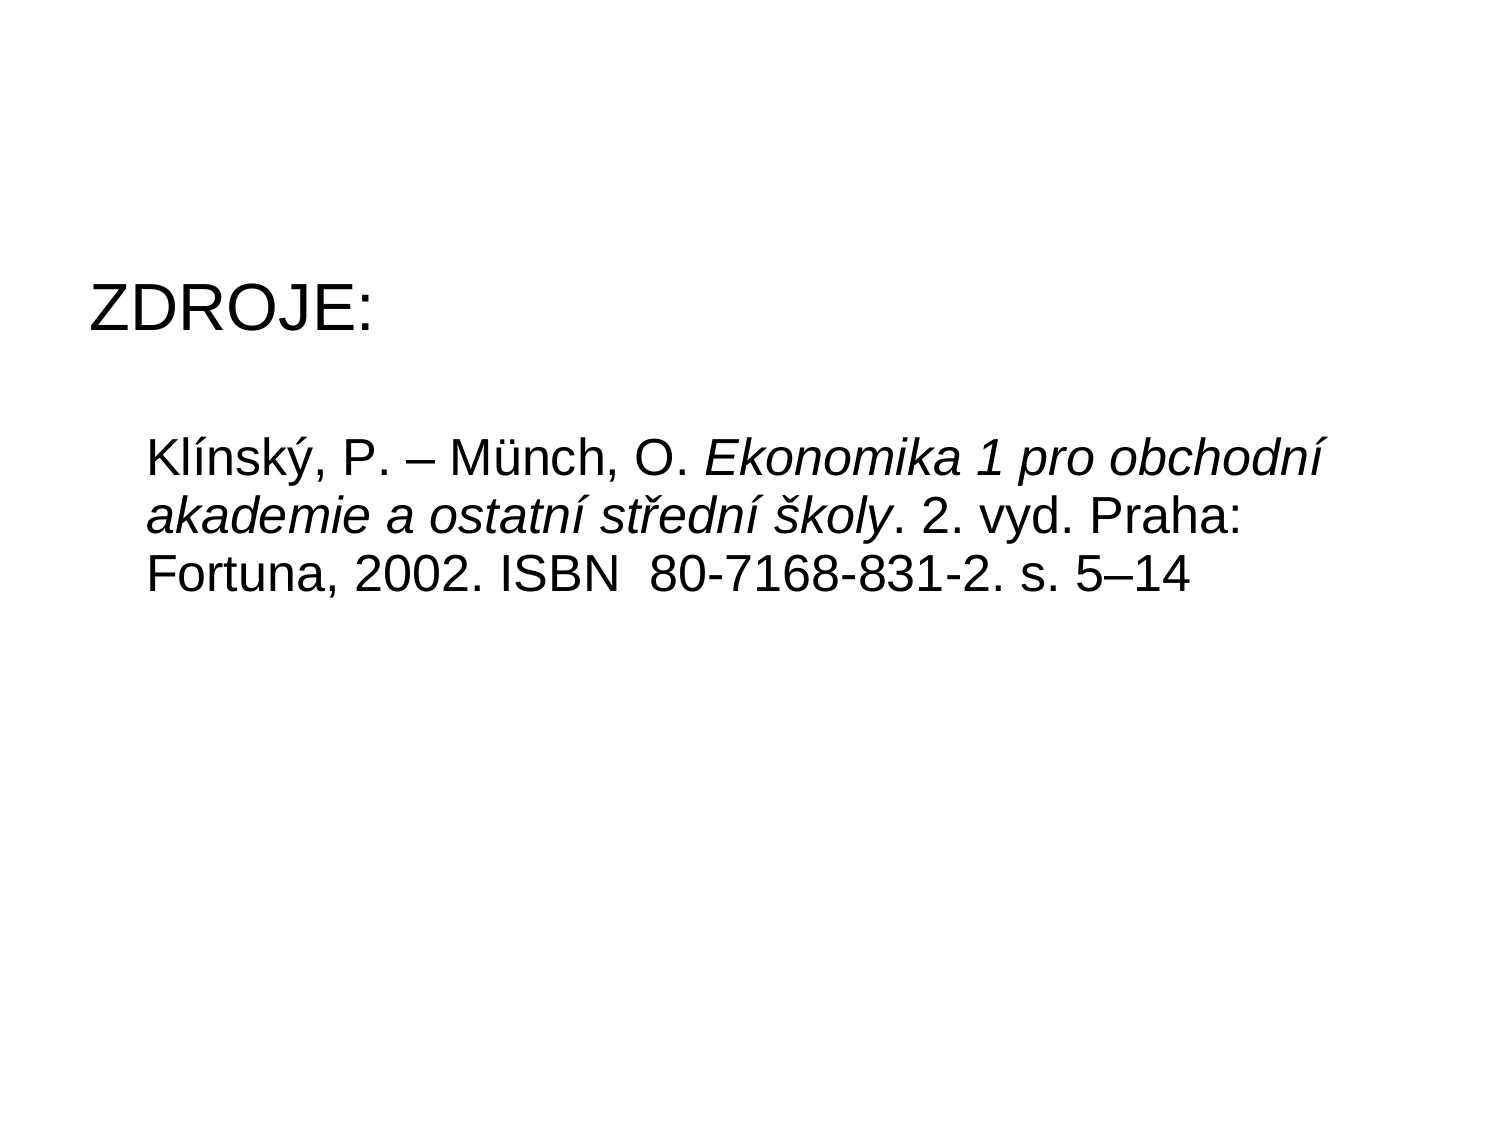

# ZDROJE:
	Klínský, P. – Münch, O. Ekonomika 1 pro obchodní akademie a ostatní střední školy. 2. vyd. Praha: Fortuna, 2002. ISBN 80-7168-831-2. s. 5–14